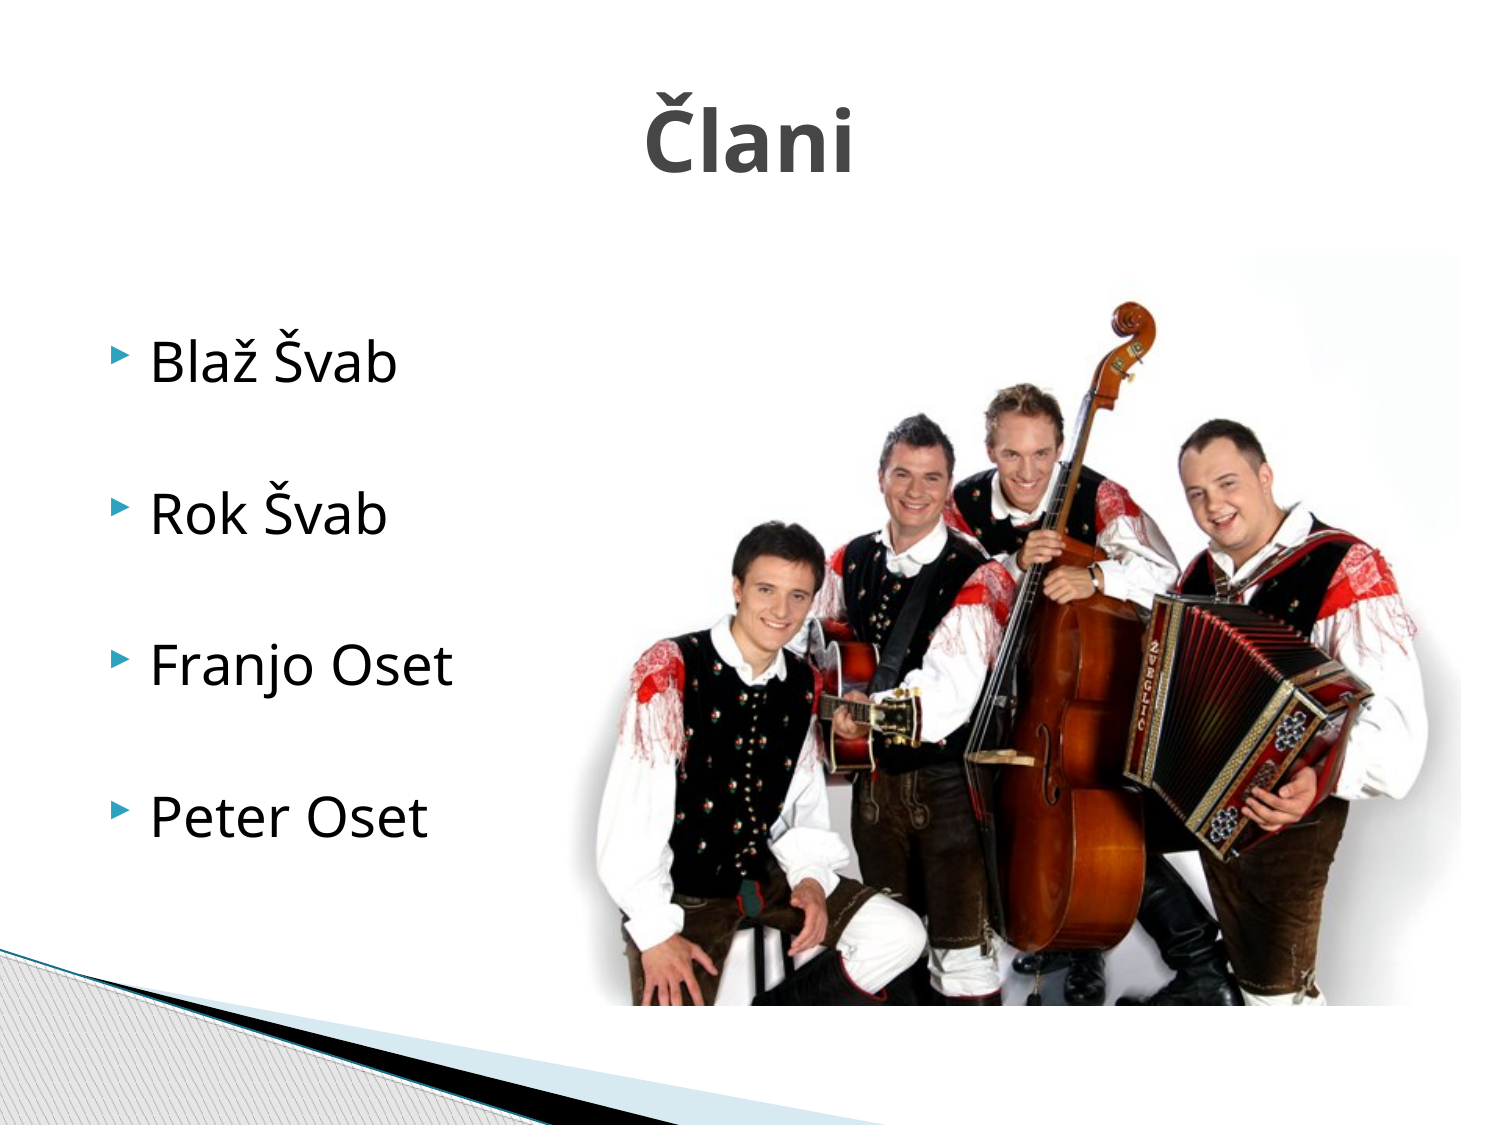

Člani
# Blaž Švab
Rok Švab
Franjo Oset
Peter Oset